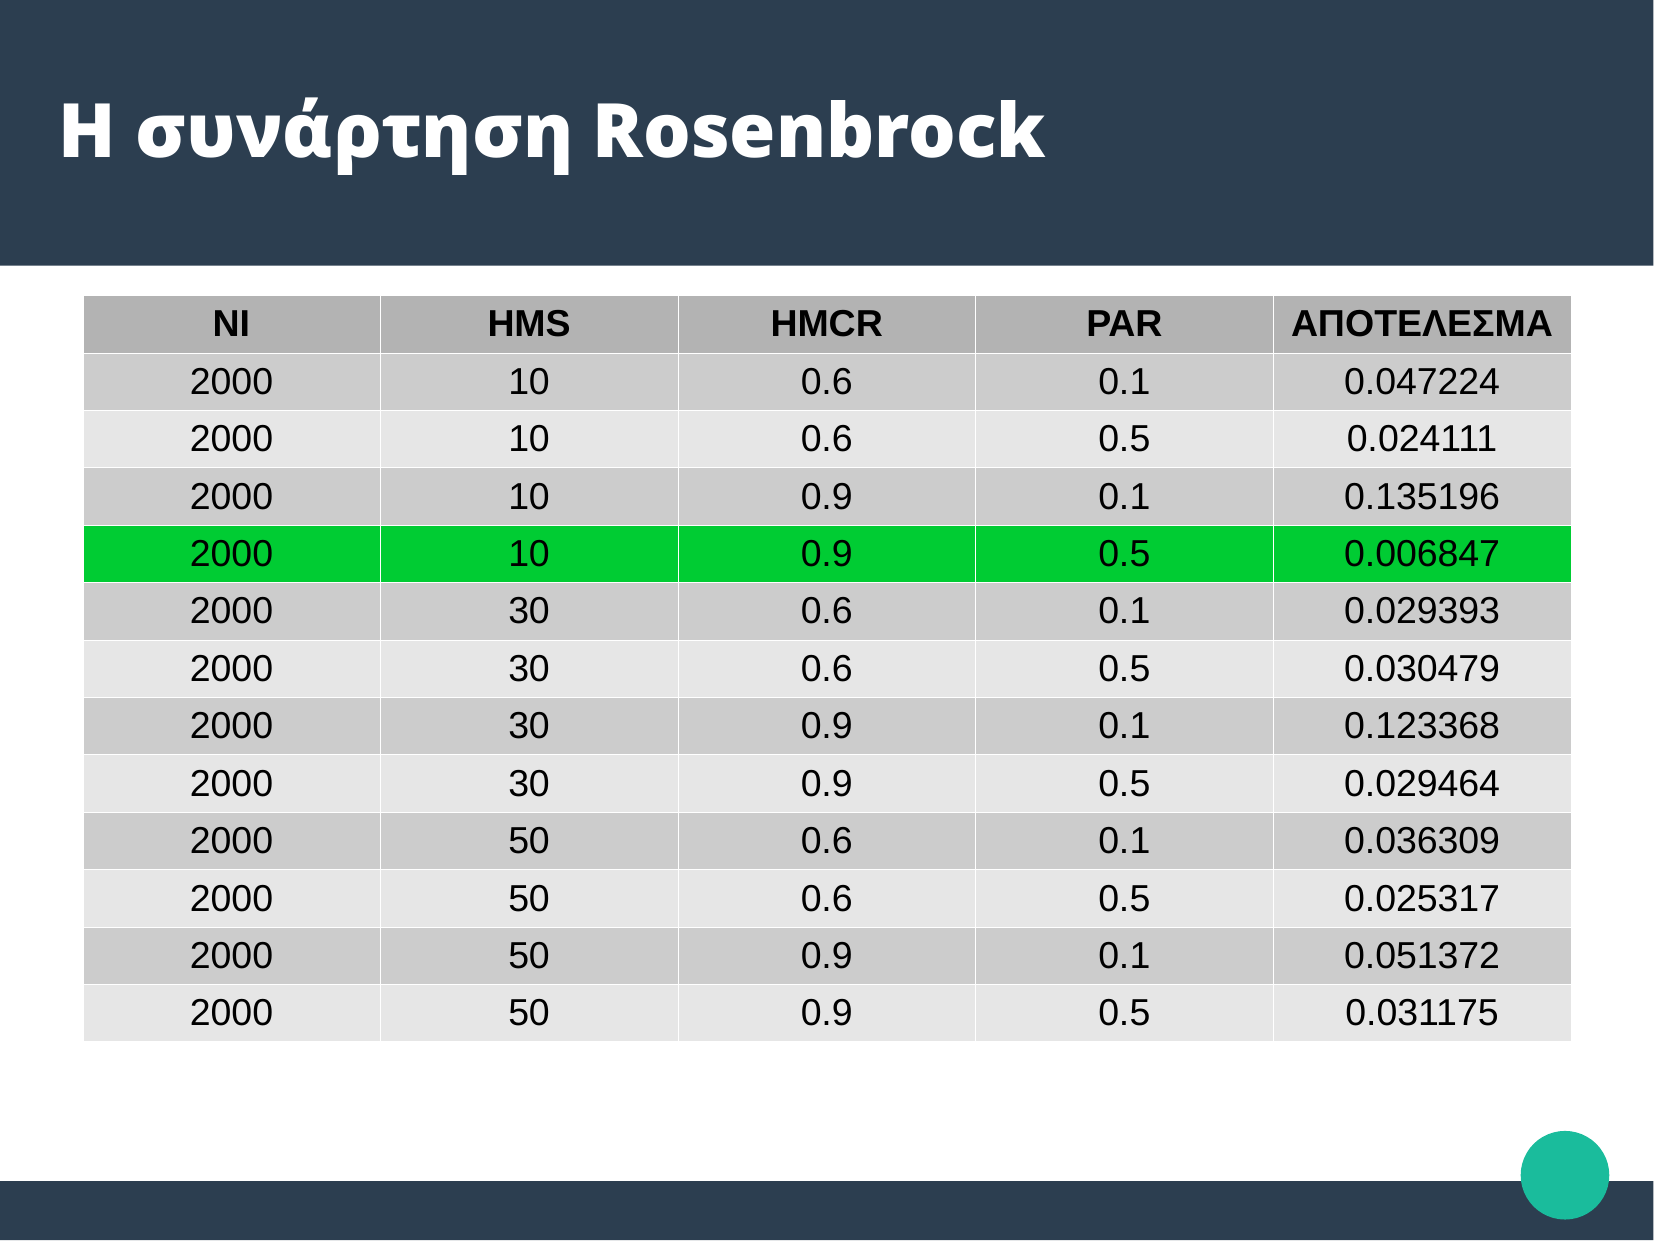

# Η συνάρτηση Rosenbrock
| NI | HMS | HMCR | PAR | ΑΠΟΤΕΛΕΣΜΑ |
| --- | --- | --- | --- | --- |
| 2000 | 10 | 0.6 | 0.1 | 0.047224 |
| 2000 | 10 | 0.6 | 0.5 | 0.024111 |
| 2000 | 10 | 0.9 | 0.1 | 0.135196 |
| 2000 | 10 | 0.9 | 0.5 | 0.006847 |
| 2000 | 30 | 0.6 | 0.1 | 0.029393 |
| 2000 | 30 | 0.6 | 0.5 | 0.030479 |
| 2000 | 30 | 0.9 | 0.1 | 0.123368 |
| 2000 | 30 | 0.9 | 0.5 | 0.029464 |
| 2000 | 50 | 0.6 | 0.1 | 0.036309 |
| 2000 | 50 | 0.6 | 0.5 | 0.025317 |
| 2000 | 50 | 0.9 | 0.1 | 0.051372 |
| 2000 | 50 | 0.9 | 0.5 | 0.031175 |